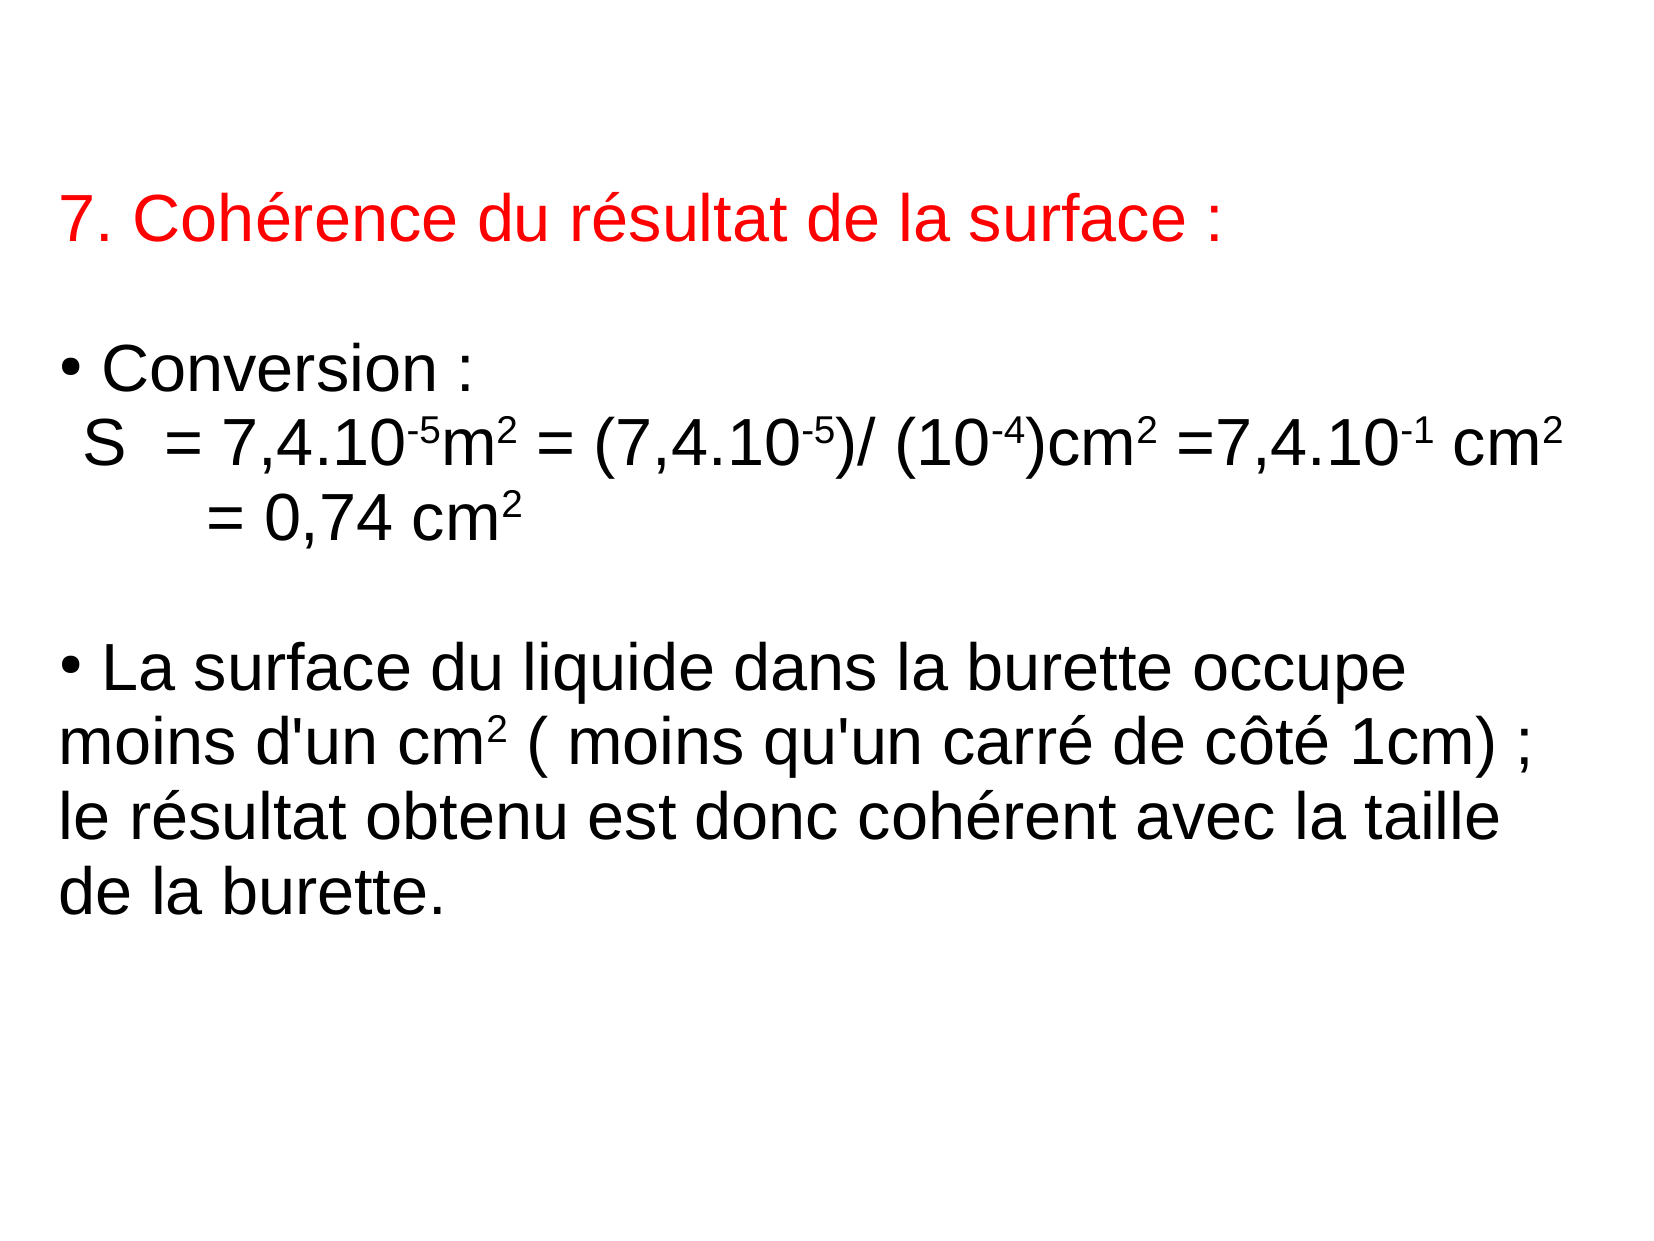

# 7. Cohérence du résultat de la surface :
 Conversion :
S = 7,4.10-5m2 = (7,4.10-5)/ (10-4)cm2 =7,4.10-1 cm2 		= 0,74 cm2
 La surface du liquide dans la burette occupe moins d'un cm2 ( moins qu'un carré de côté 1cm) ; le résultat obtenu est donc cohérent avec la taille de la burette.